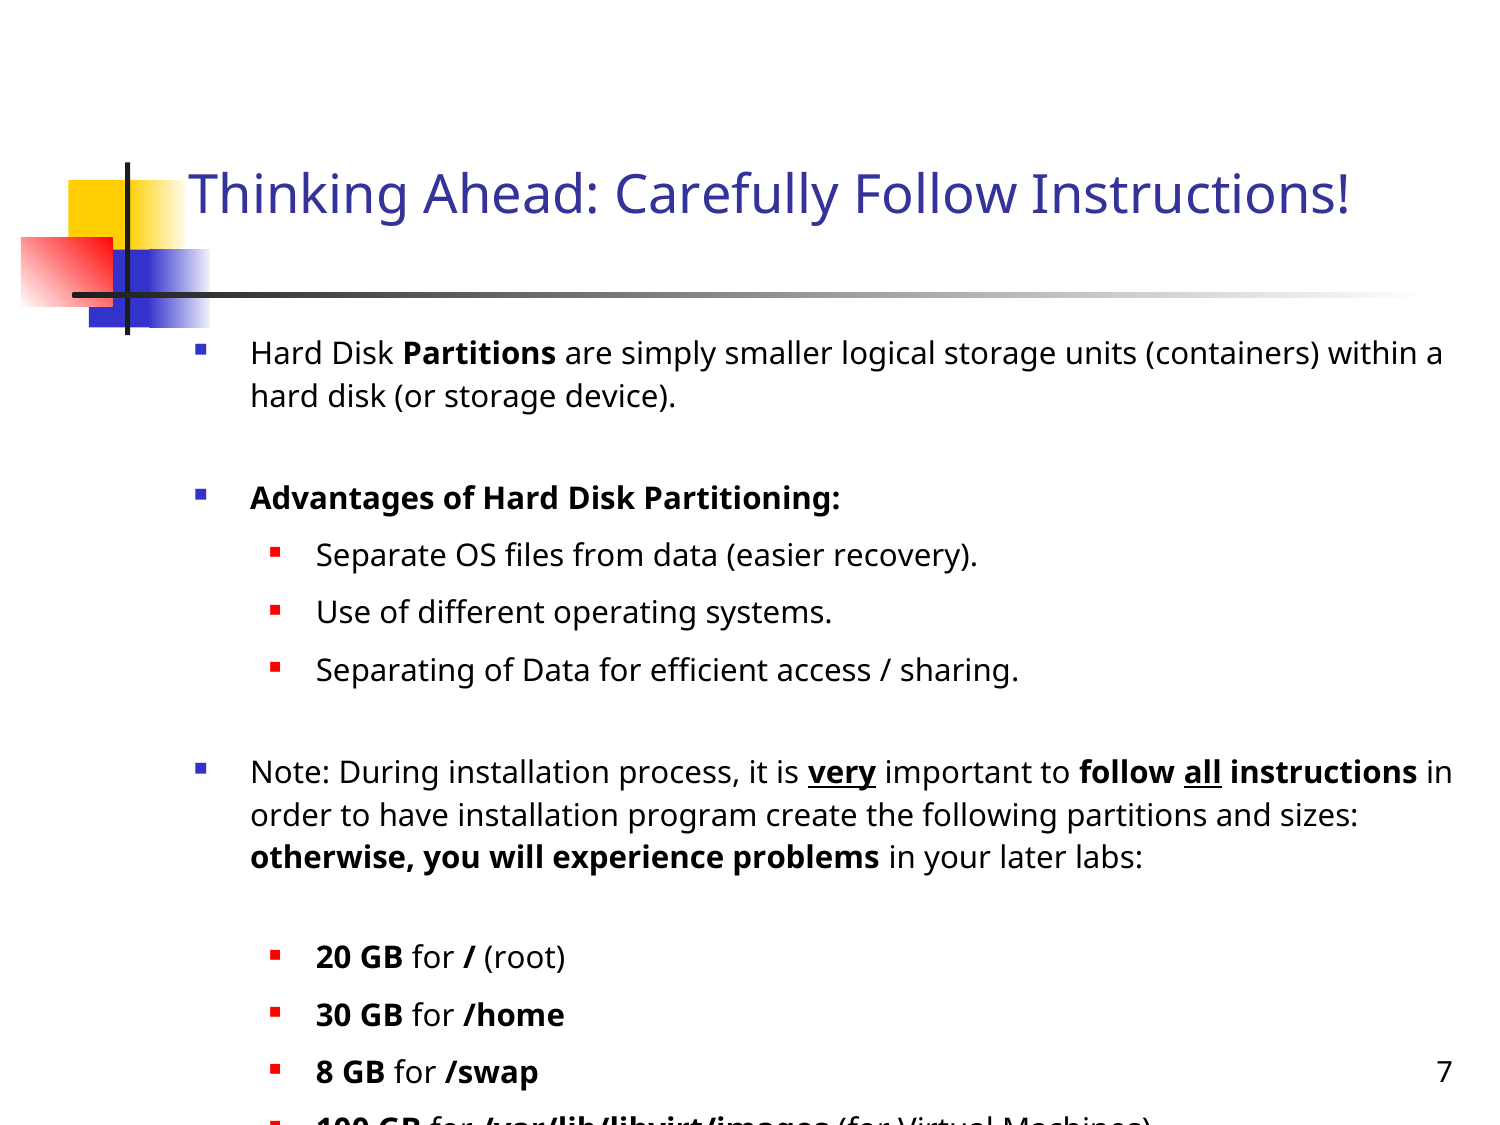

# Thinking Ahead: Carefully Follow Instructions!
Hard Disk Partitions are simply smaller logical storage units (containers) within a hard disk (or storage device).
Advantages of Hard Disk Partitioning:
Separate OS files from data (easier recovery).
Use of different operating systems.
Separating of Data for efficient access / sharing.
Note: During installation process, it is very important to follow all instructions in order to have installation program create the following partitions and sizes: otherwise, you will experience problems in your later labs:
20 GB for / (root)
30 GB for /home
8 GB for /swap
100 GB for /var/lib/libvirt/images (for Virtual Machines)
7